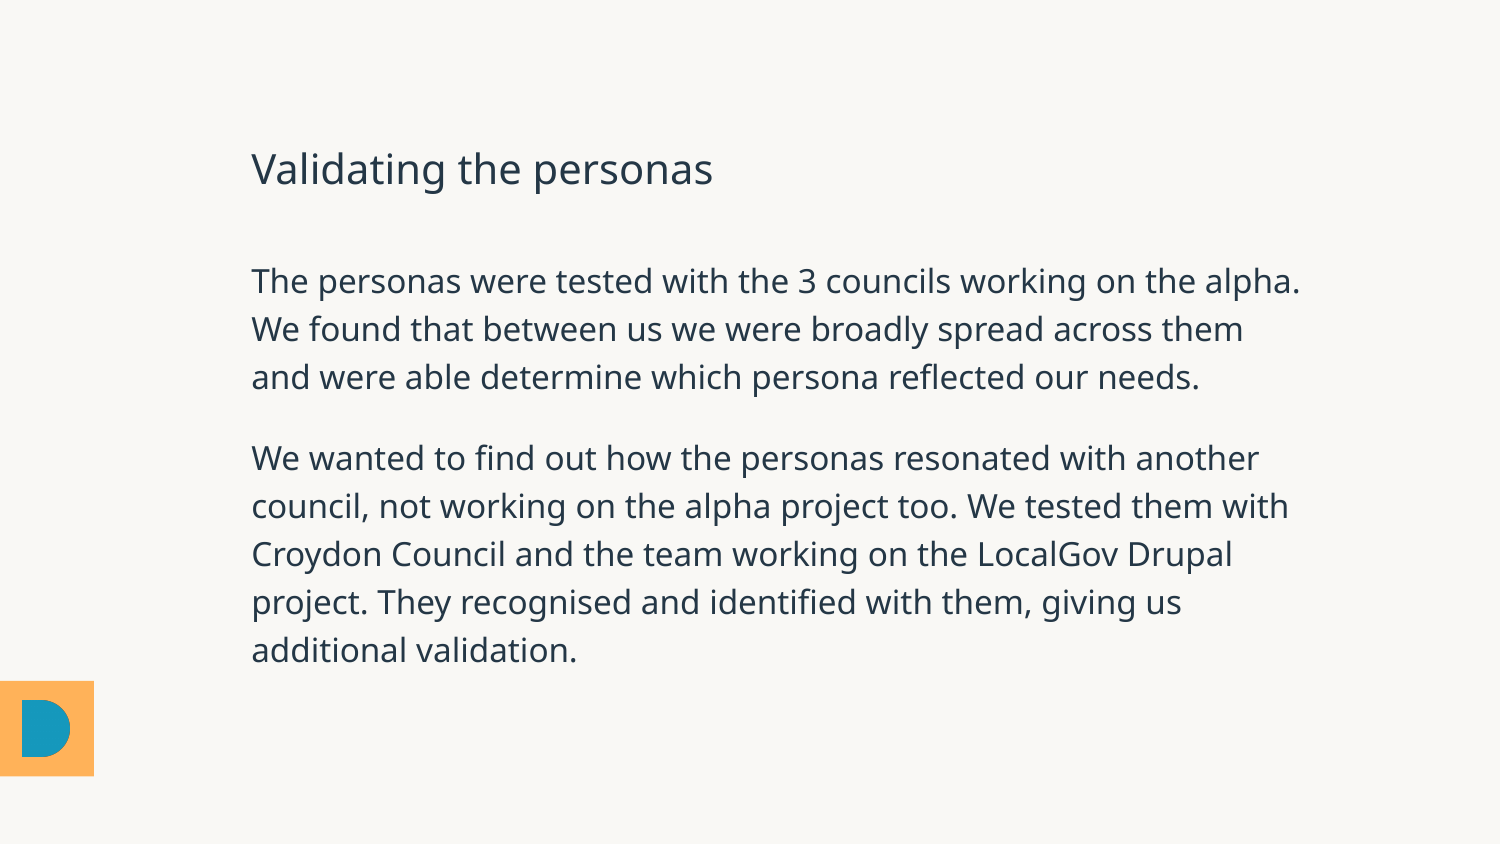

# Validating the personas
The personas were tested with the 3 councils working on the alpha. We found that between us we were broadly spread across them and were able determine which persona reflected our needs.
We wanted to find out how the personas resonated with another council, not working on the alpha project too. We tested them with Croydon Council and the team working on the LocalGov Drupal project. They recognised and identified with them, giving us additional validation.